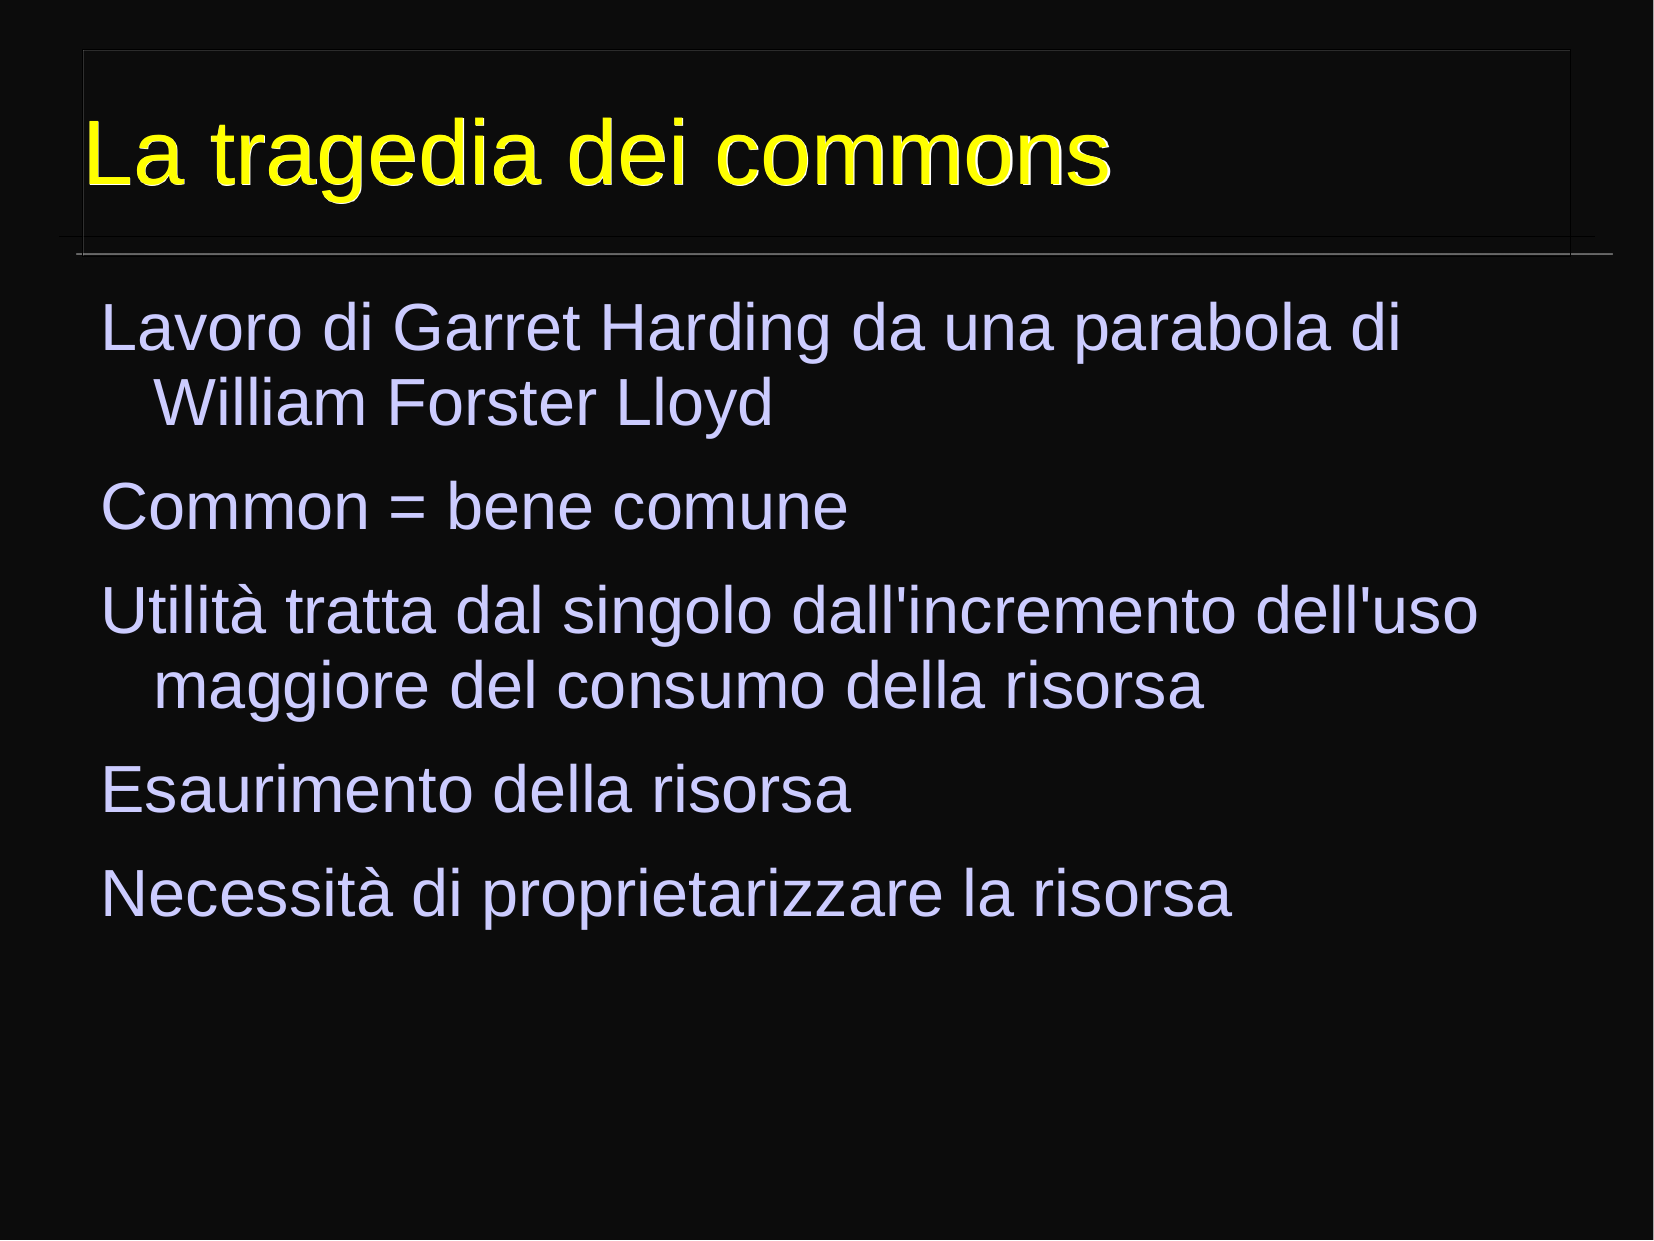

# La tragedia dei commons
Lavoro di Garret Harding da una parabola di William Forster Lloyd
Common = bene comune
Utilità tratta dal singolo dall'incremento dell'uso maggiore del consumo della risorsa
Esaurimento della risorsa
Necessità di proprietarizzare la risorsa